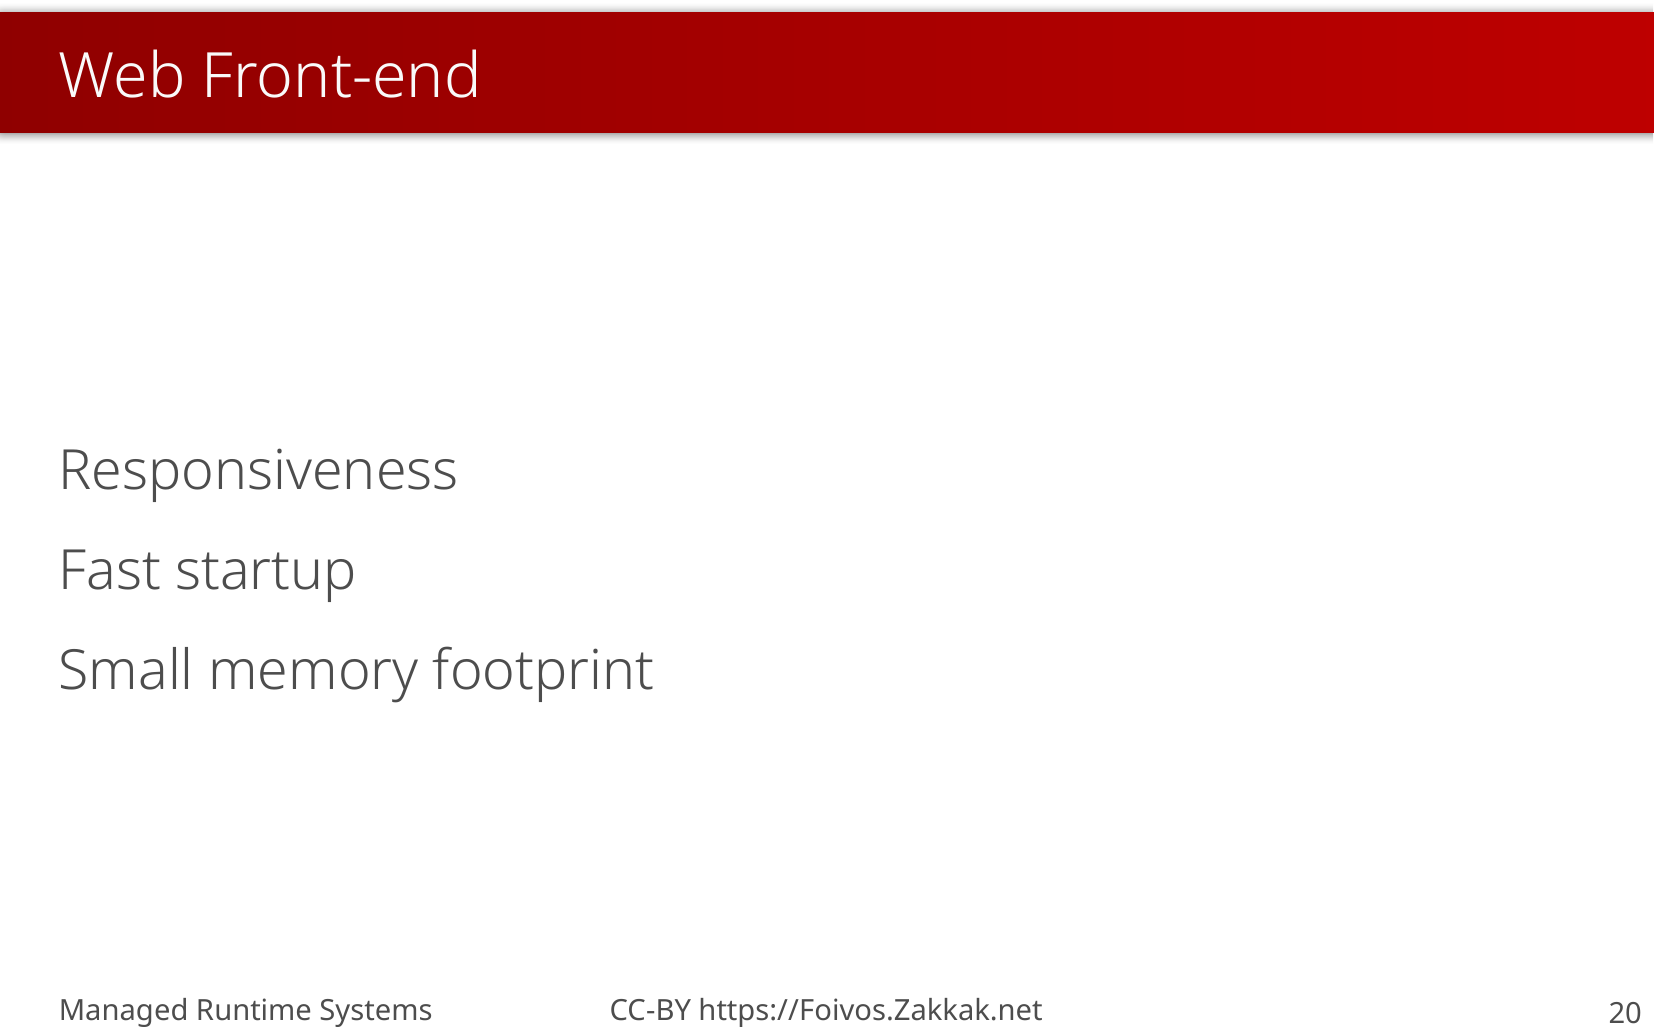

# Web Front-end
Responsiveness
Fast startup
Small memory footprint
Managed Runtime Systems
CC-BY https://Foivos.Zakkak.net
20